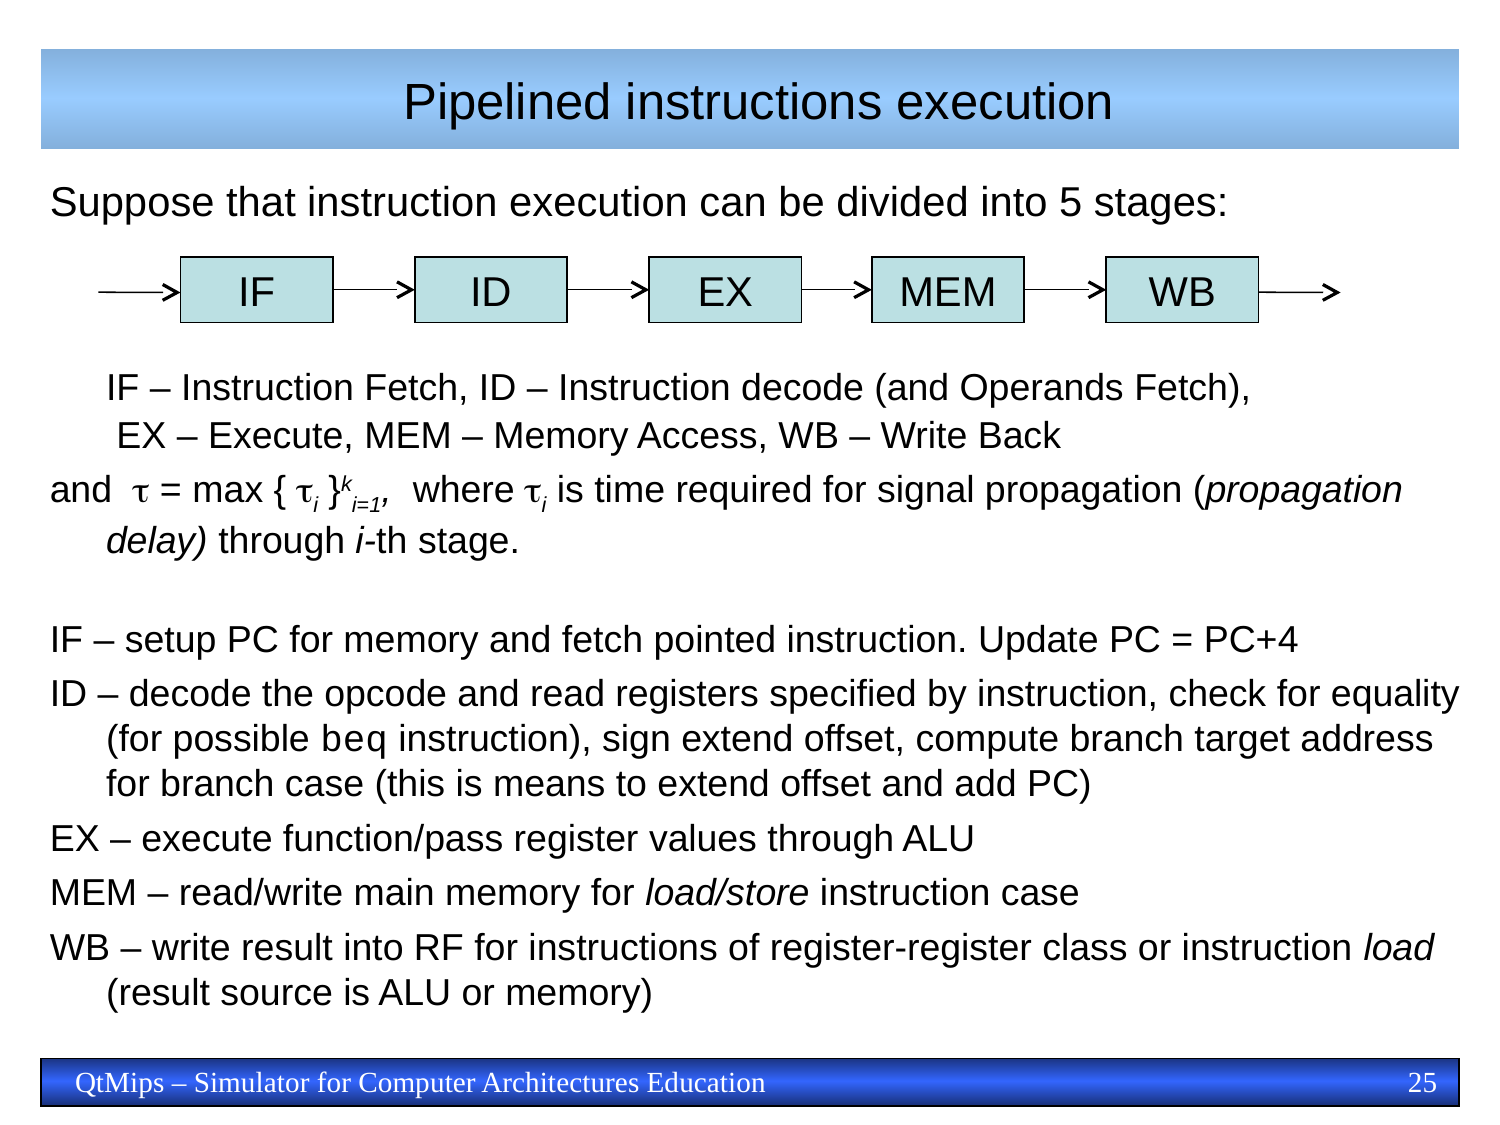

# Pipelined instructions execution
Suppose that instruction execution can be divided into 5 stages:
	IF – Instruction Fetch, ID – Instruction decode (and Operands Fetch),
 EX – Execute, MEM – Memory Access, WB – Write Back
and  = max { i }ki=1, where i is time required for signal propagation (propagation delay) through i-th stage.
IF – setup PC for memory and fetch pointed instruction. Update PC = PC+4
ID – decode the opcode and read registers specified by instruction, check for equality (for possible beq instruction), sign extend offset, compute branch target address for branch case (this is means to extend offset and add PC)
EX – execute function/pass register values through ALU
MEM – read/write main memory for load/store instruction case
WB – write result into RF for instructions of register-register class or instruction load (result source is ALU or memory)
IF
ID
EX
MEM
WB
QtMips – Simulator for Computer Architectures Education
25